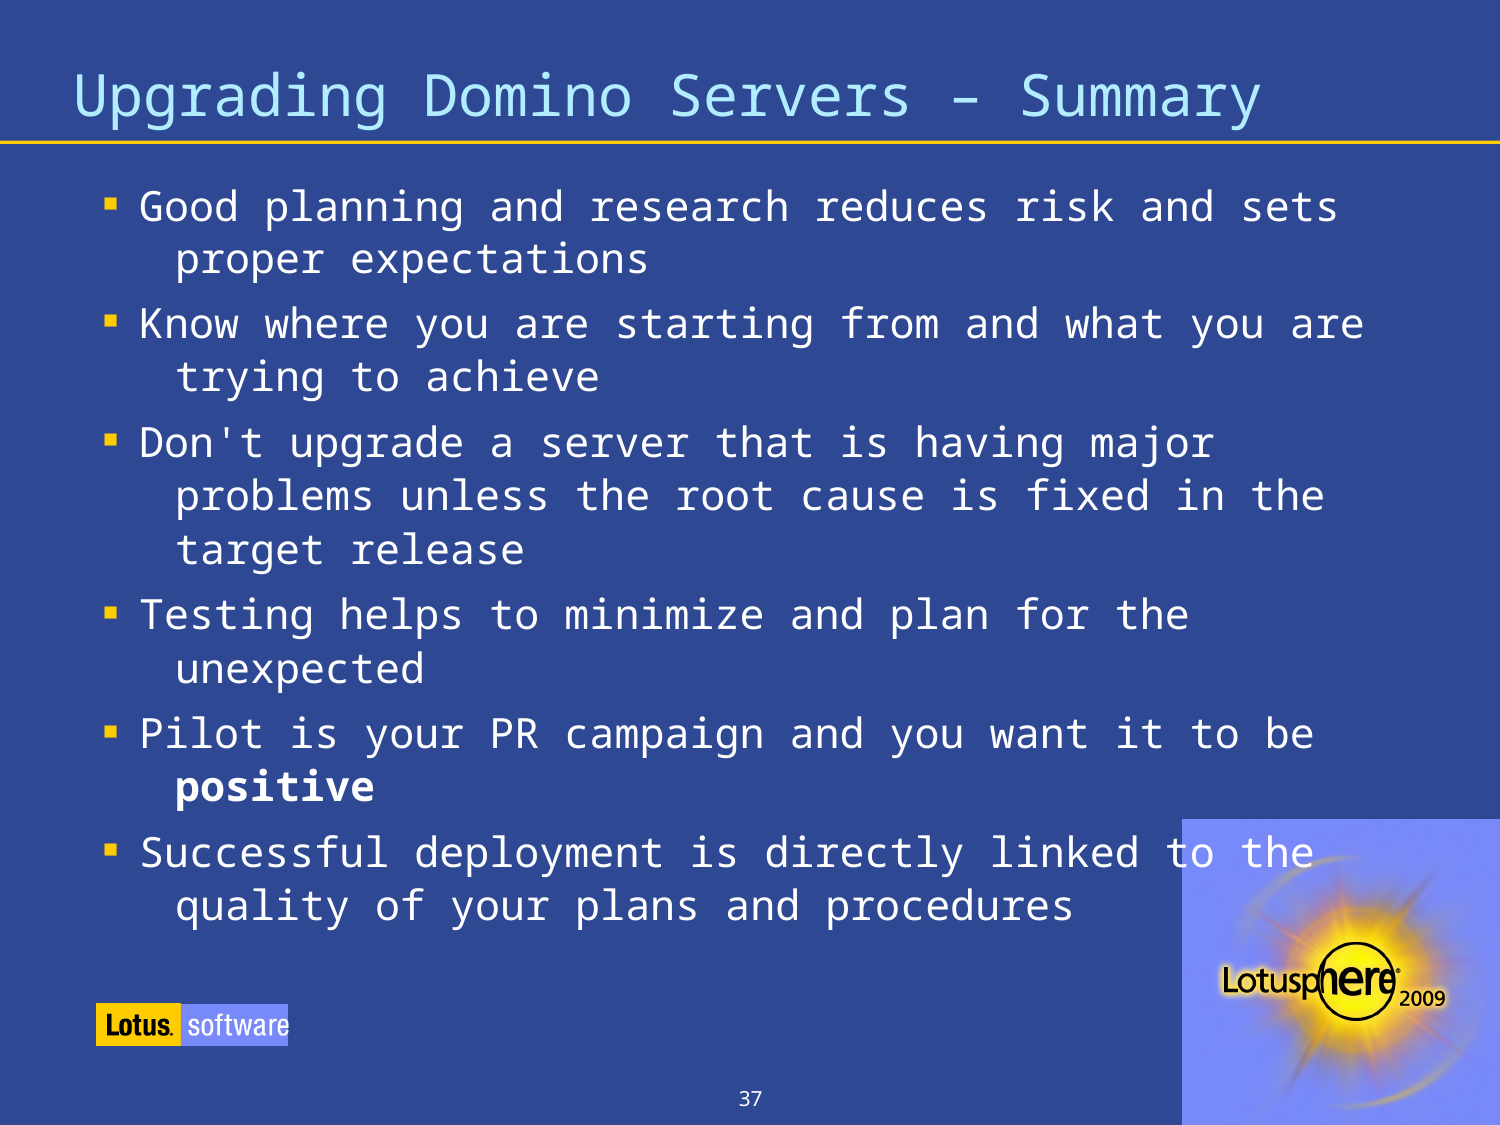

# Upgrading Domino Servers – Summary
Good planning and research reduces risk and sets proper expectations
Know where you are starting from and what you are trying to achieve
Don't upgrade a server that is having major problems unless the root cause is fixed in the target release
Testing helps to minimize and plan for the unexpected
Pilot is your PR campaign and you want it to be positive
Successful deployment is directly linked to the quality of your plans and procedures
37